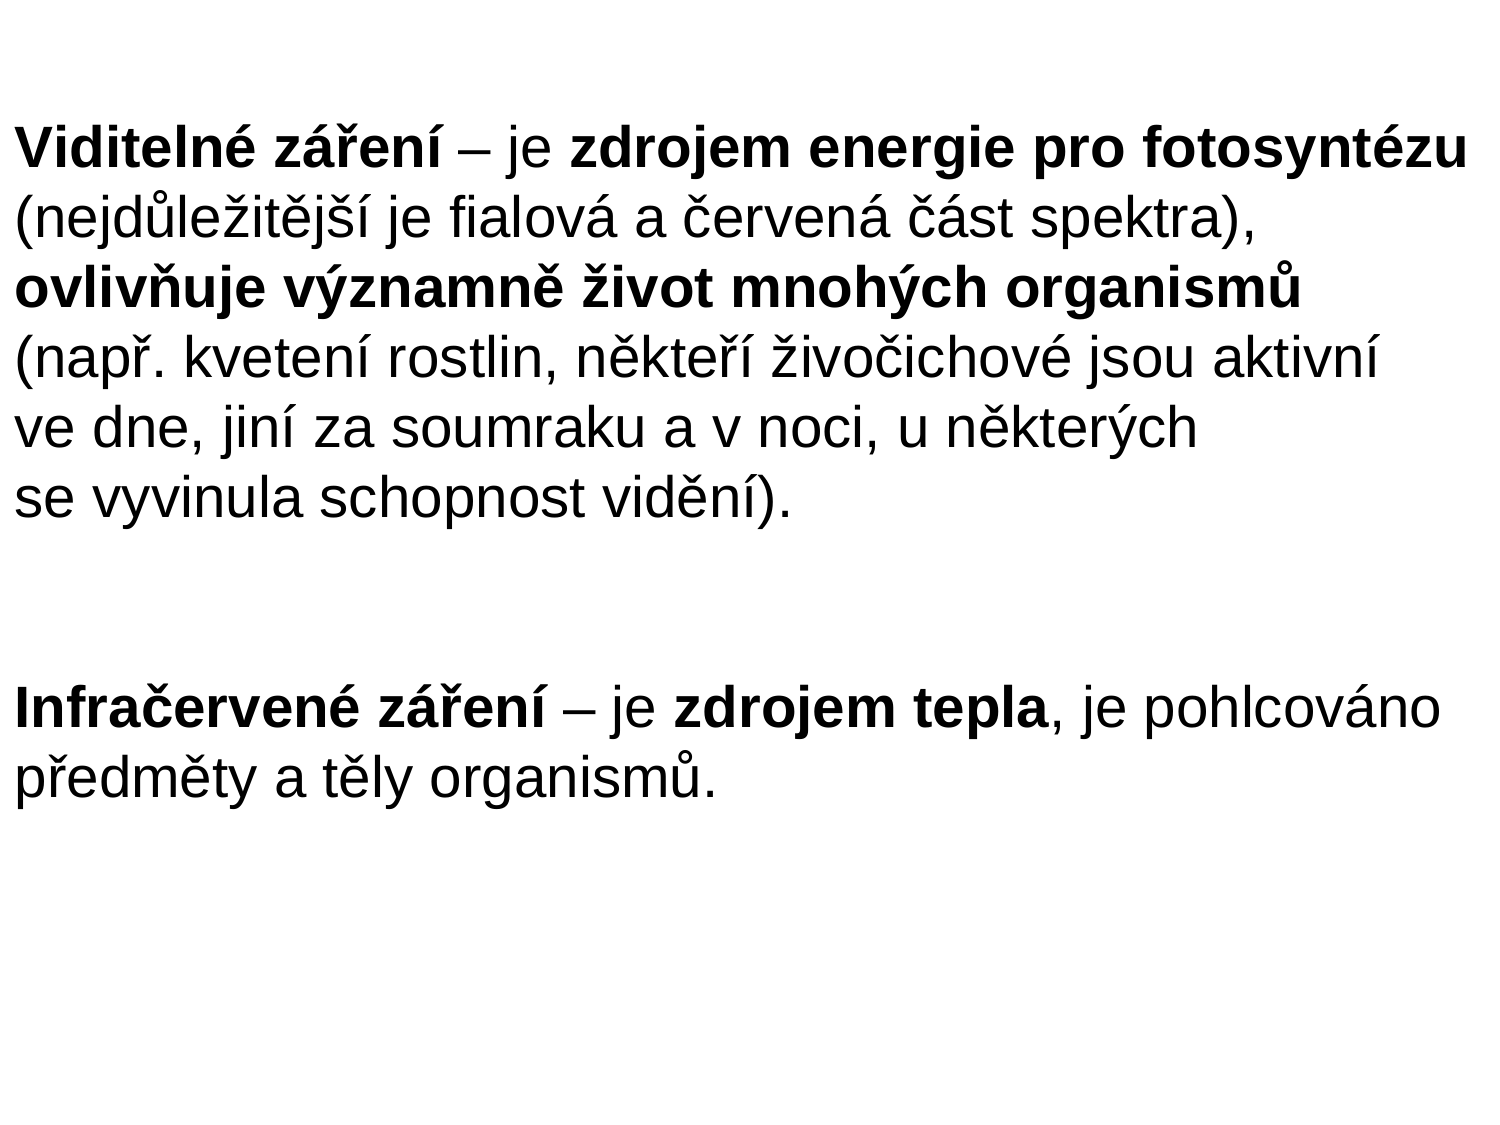

Viditelné záření – je zdrojem energie pro fotosyntézu (nejdůležitější je fialová a červená část spektra), ovlivňuje významně život mnohých organismů
(např. kvetení rostlin, někteří živočichové jsou aktivní
ve dne, jiní za soumraku a v noci, u některých
se vyvinula schopnost vidění).
Infračervené záření – je zdrojem tepla, je pohlcováno předměty a těly organismů.